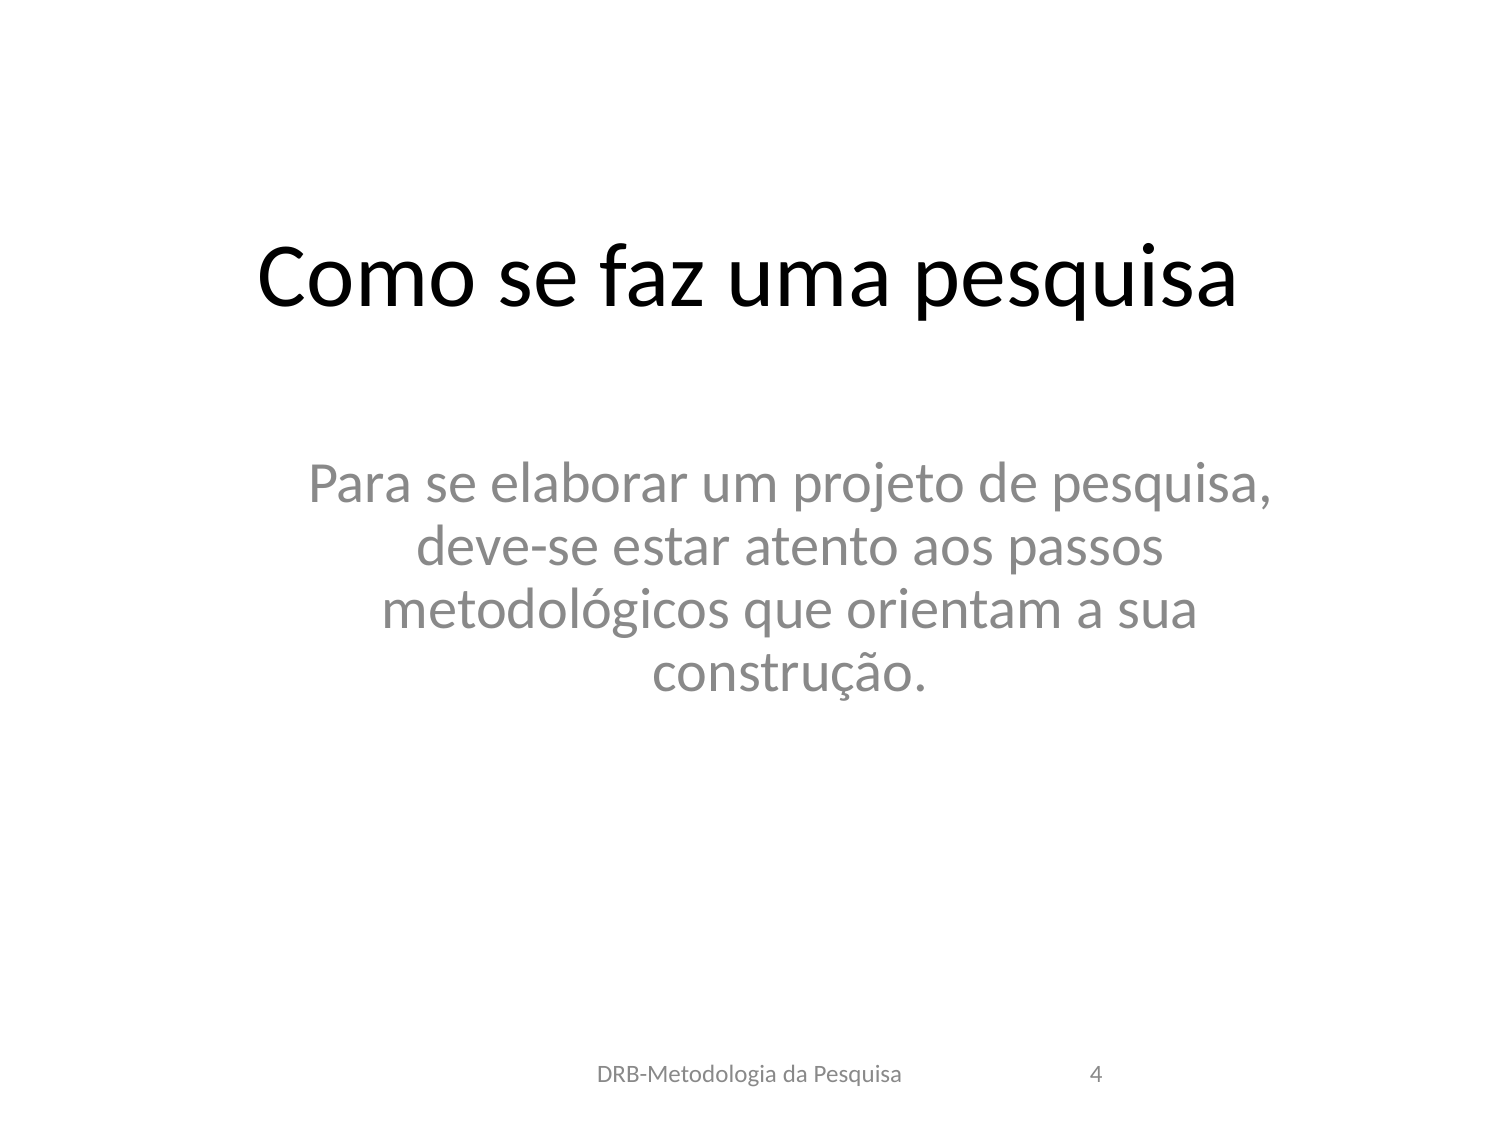

# Como se faz uma pesquisa
Para se elaborar um projeto de pesquisa, deve-se estar atento aos passos metodológicos que orientam a sua construção.
DRB-Metodologia da Pesquisa